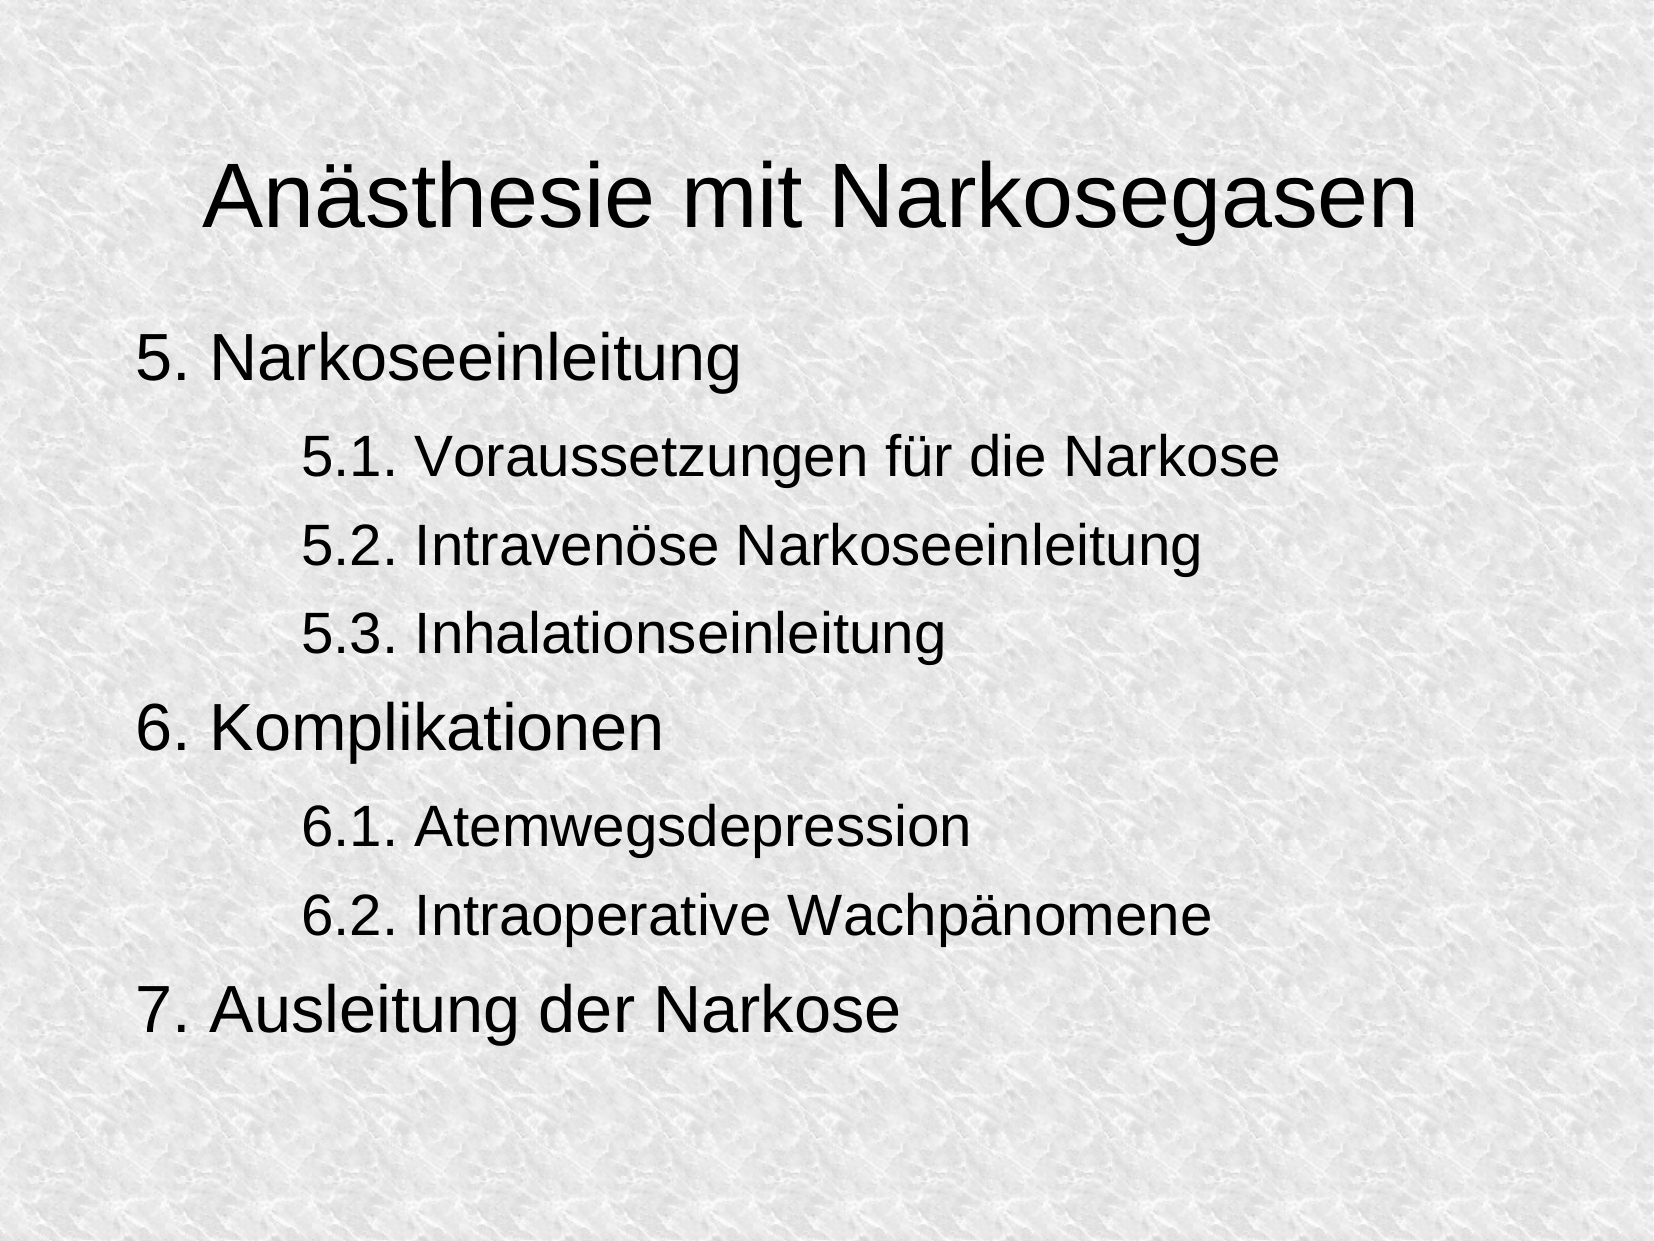

Anästhesie mit Narkosegasen
# Narkoseeinleitung
 Voraussetzungen für die Narkose
 Intravenöse Narkoseeinleitung
 Inhalationseinleitung
 Komplikationen
 Atemwegsdepression
 Intraoperative Wachpänomene
 Ausleitung der Narkose